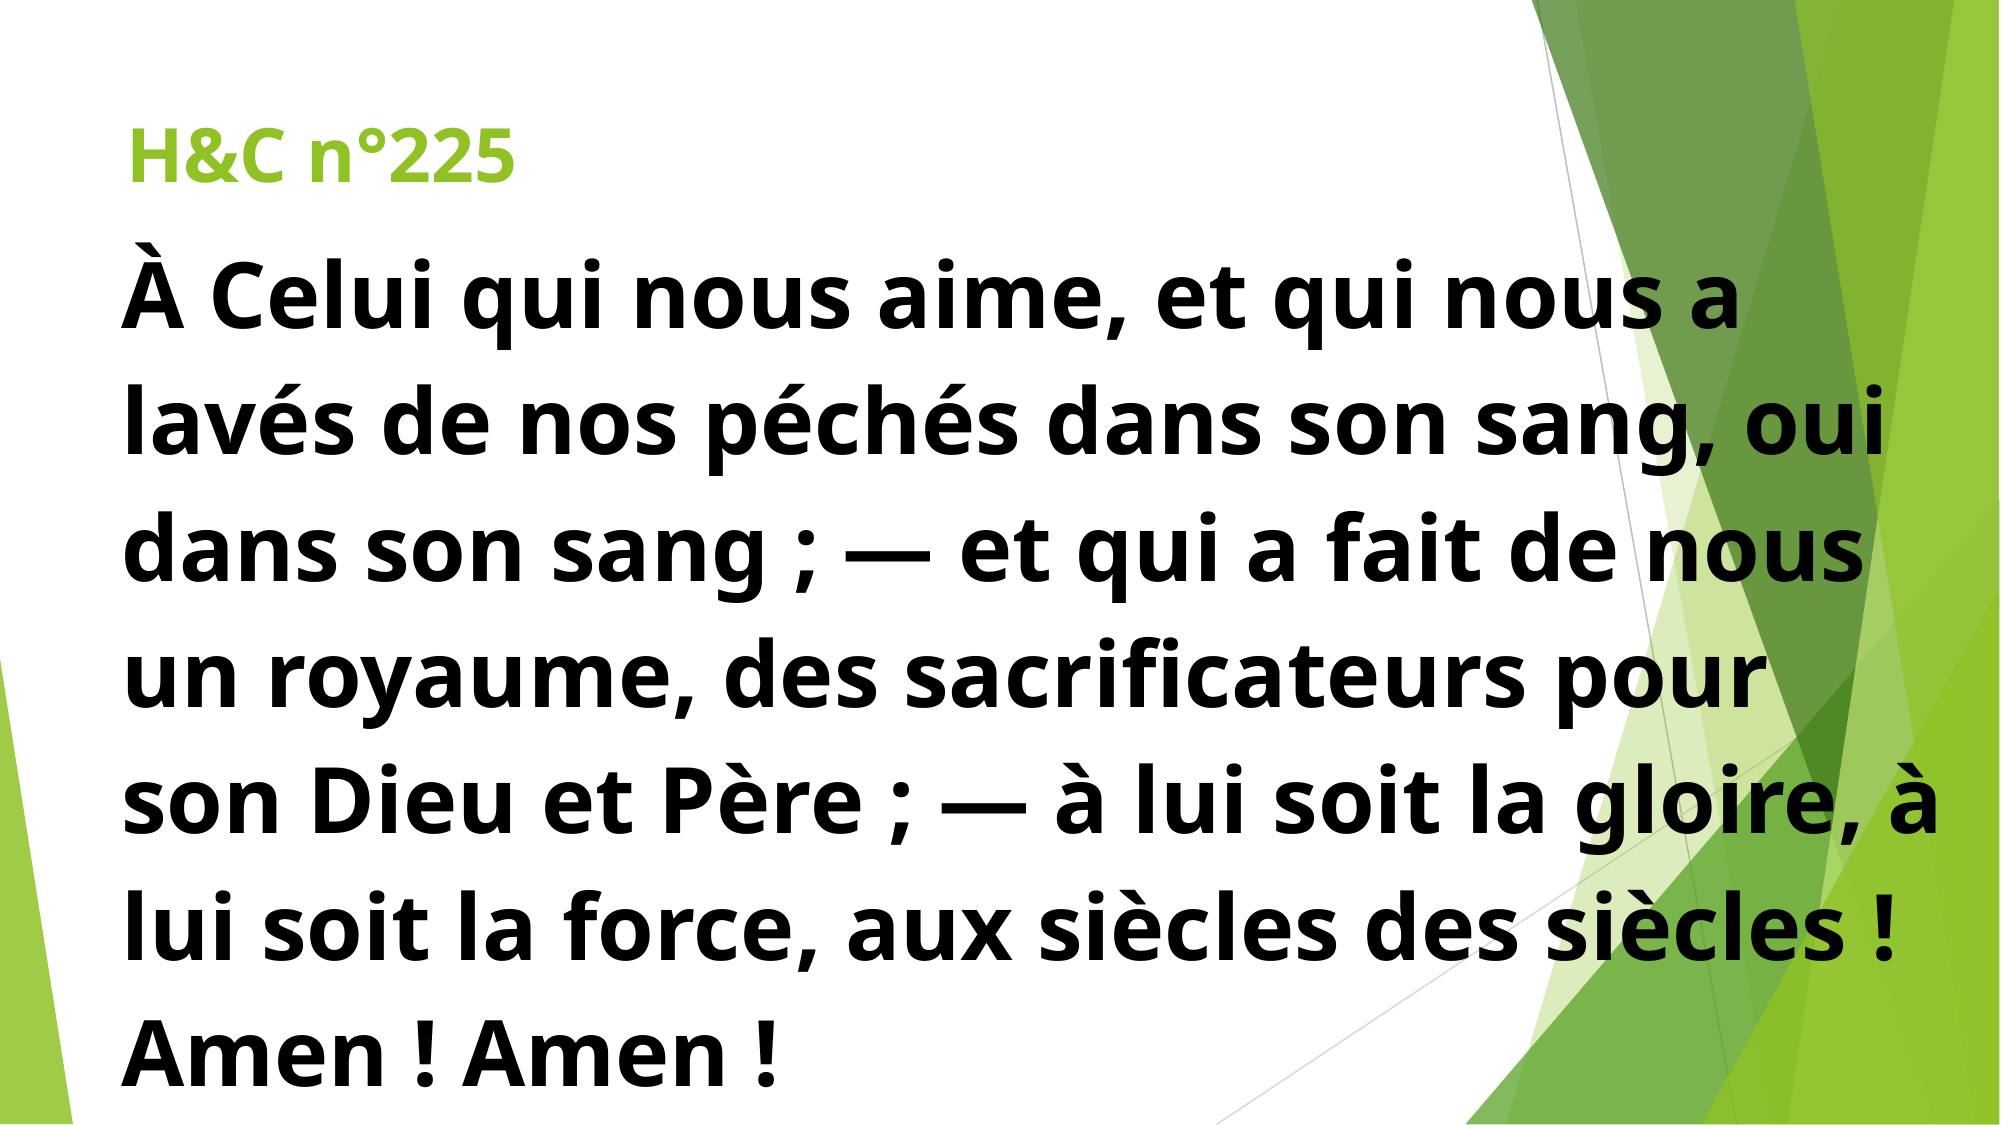

H&C n°225
À Celui qui nous aime, et qui nous a lavés de nos péchés dans son sang, oui dans son sang ; — et qui a fait de nous un royaume, des sacrificateurs pour son Dieu et Père ; — à lui soit la gloire, à lui soit la force, aux siècles des siècles ! Amen ! Amen !